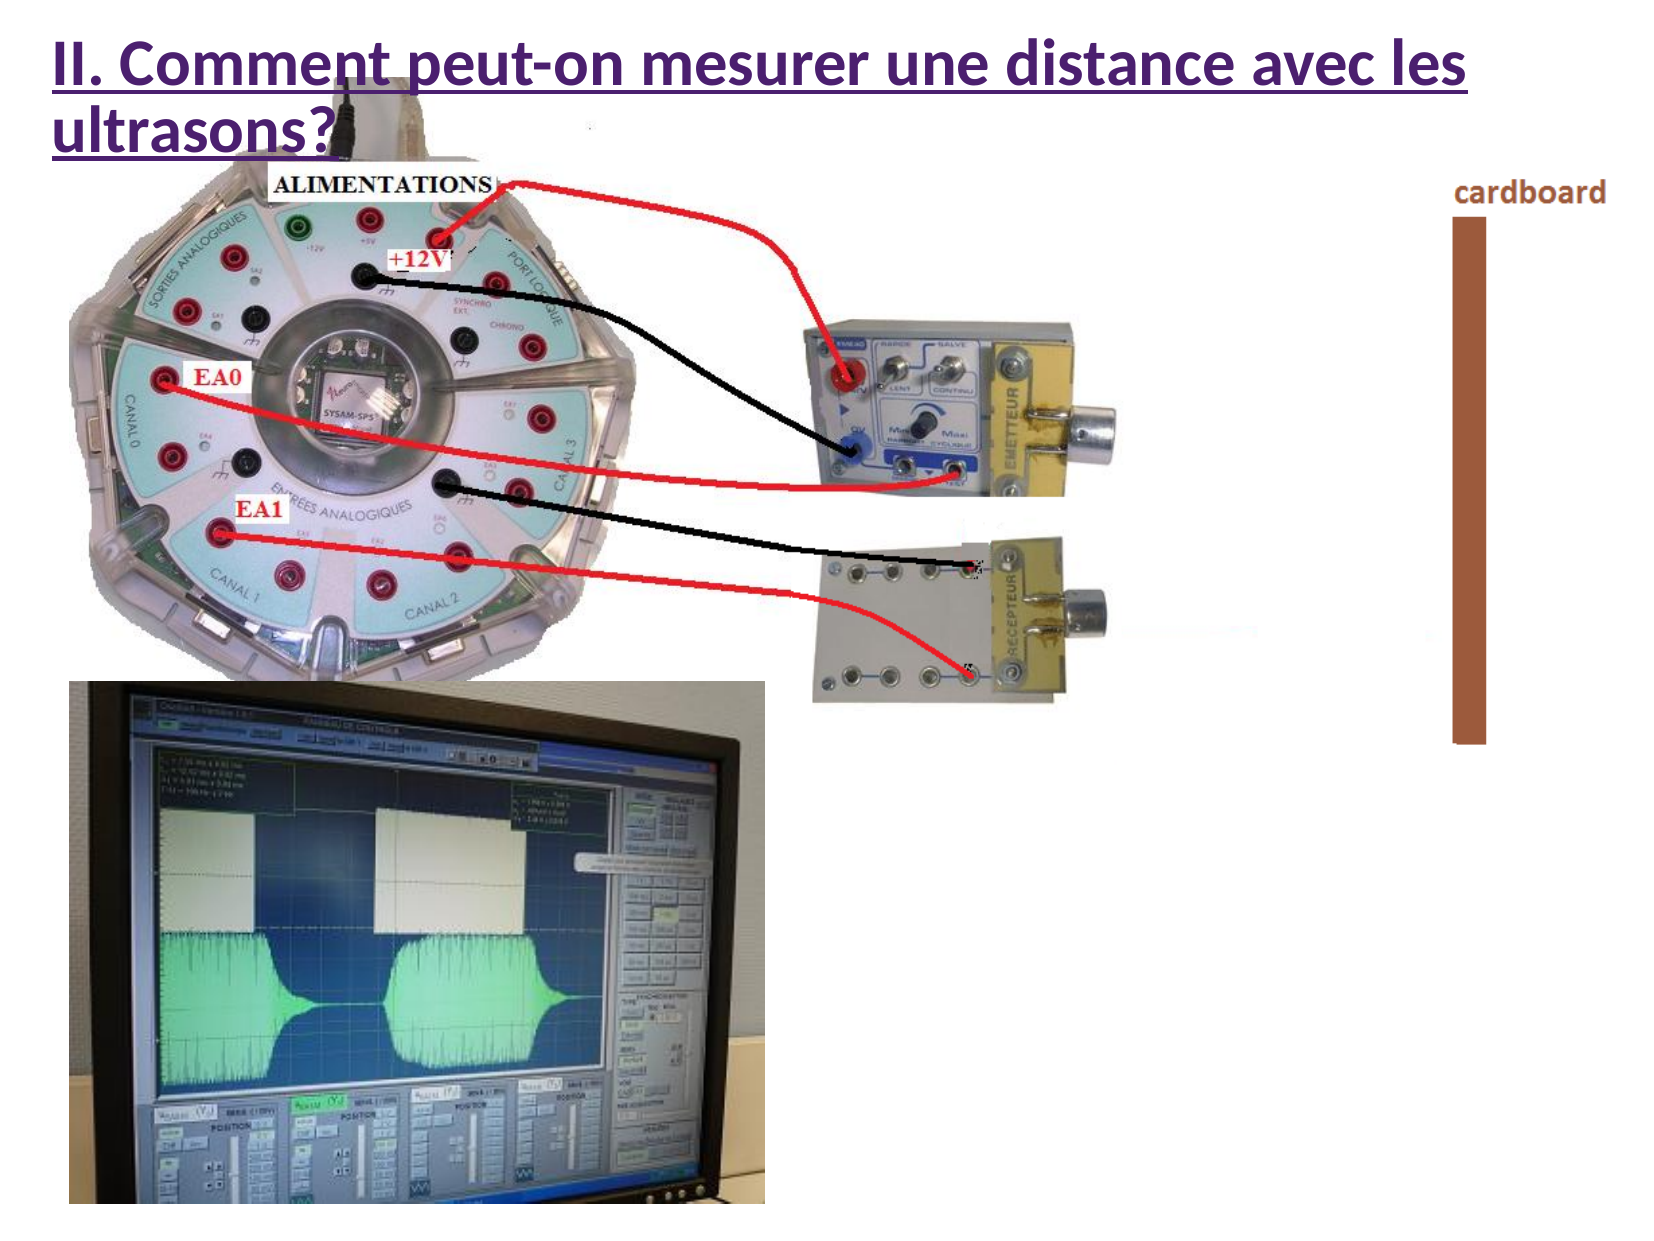

II. Comment peut-on mesurer une distance avec les ultrasons?